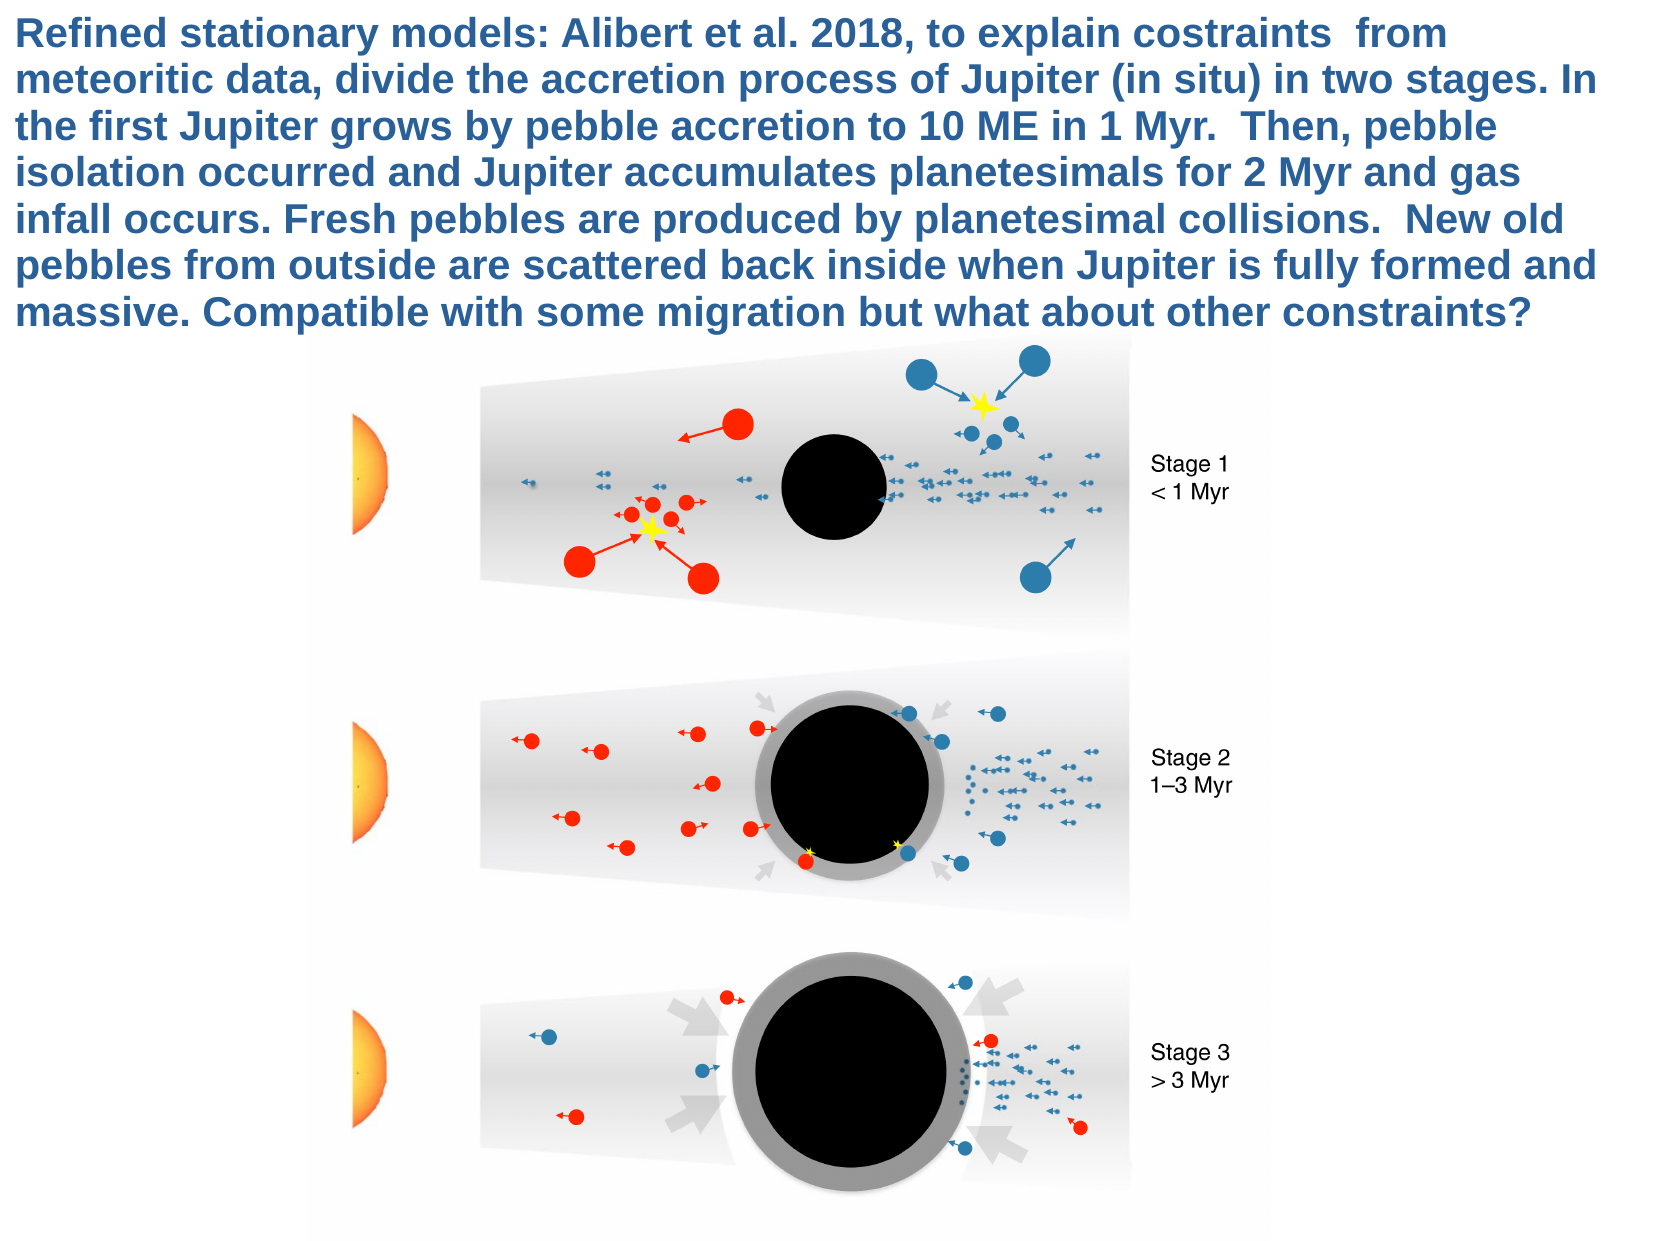

Refined stationary models: Alibert et al. 2018, to explain costraints from meteoritic data, divide the accretion process of Jupiter (in situ) in two stages. In the first Jupiter grows by pebble accretion to 10 ME in 1 Myr. Then, pebble isolation occurred and Jupiter accumulates planetesimals for 2 Myr and gas infall occurs. Fresh pebbles are produced by planetesimal collisions. New old pebbles from outside are scattered back inside when Jupiter is fully formed and massive. Compatible with some migration but what about other constraints?